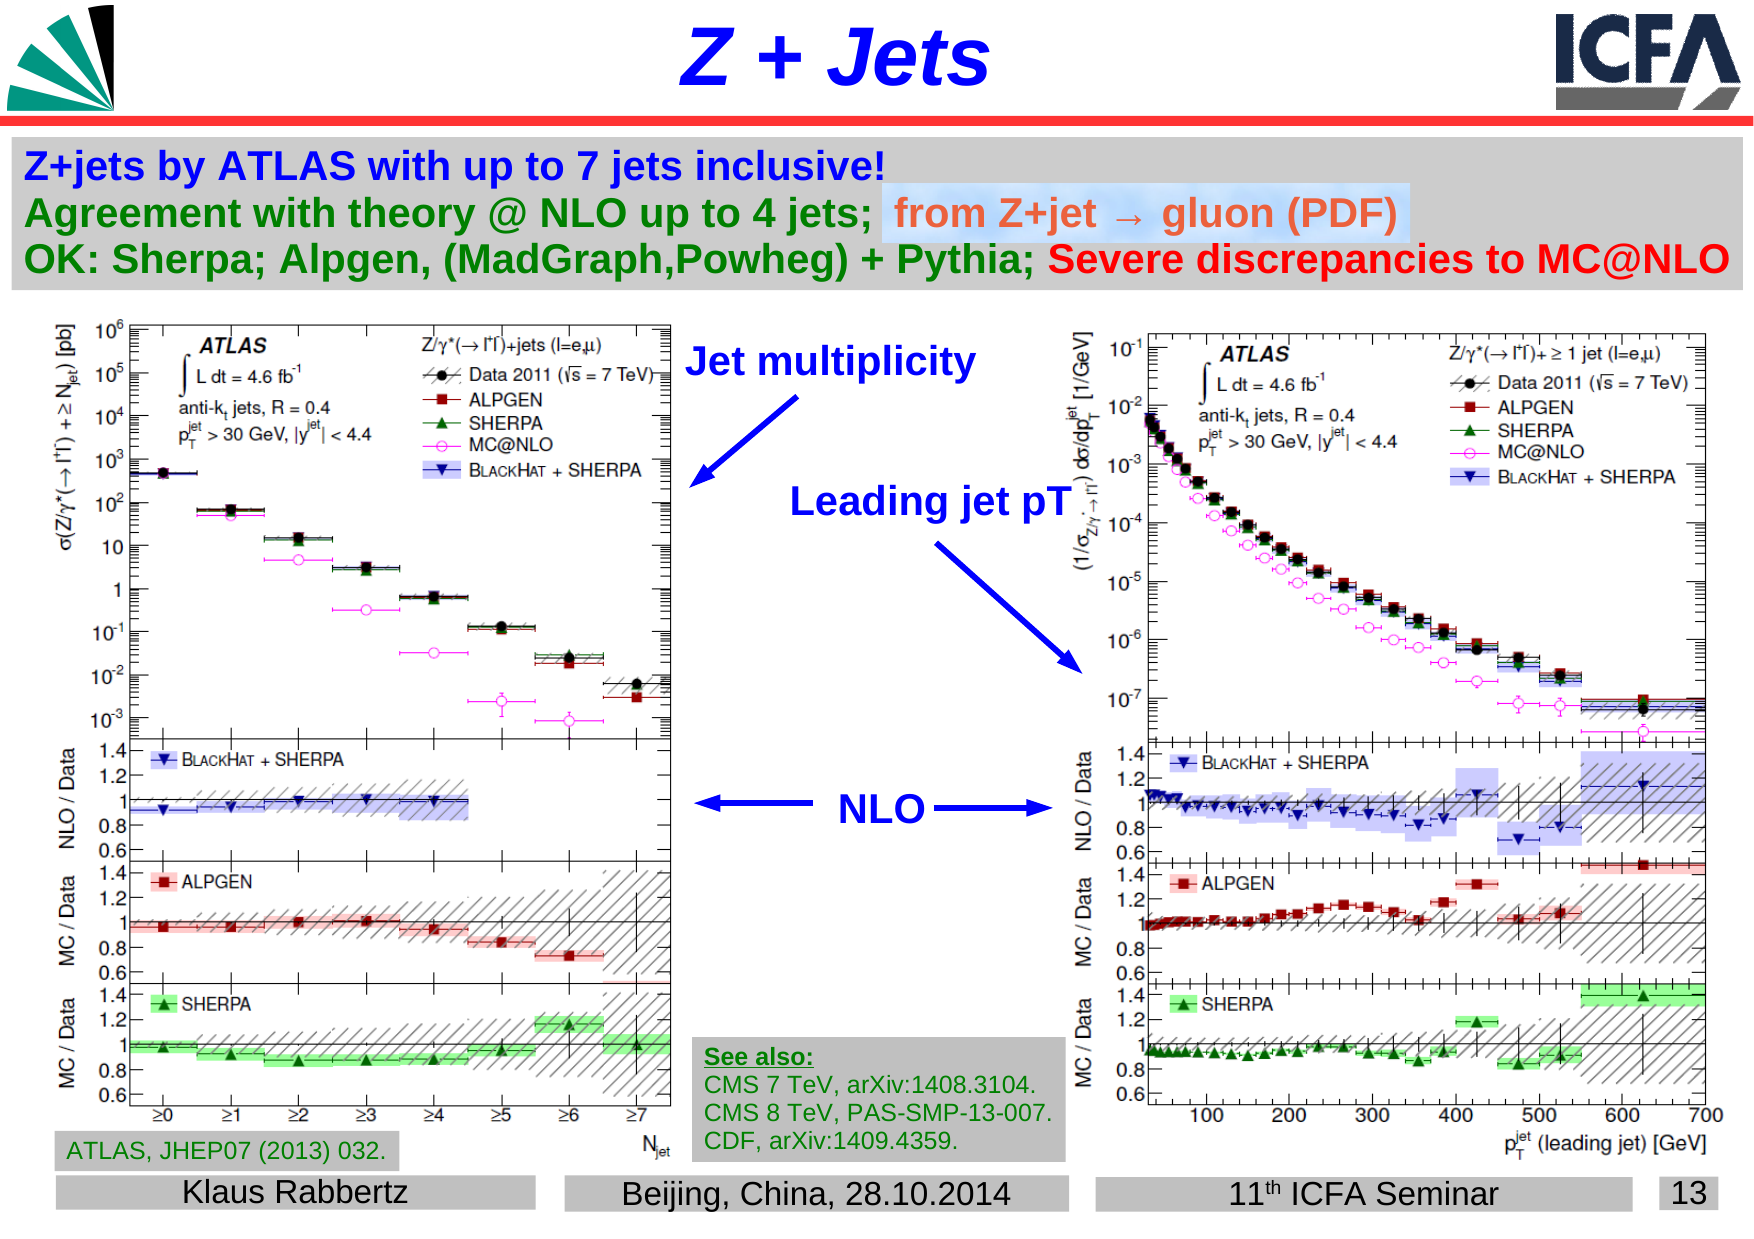

# Z + Jets
Z+jets by ATLAS with up to 7 jets inclusive!
Agreement with theory @ NLO up to 4 jets;
OK: Sherpa; Alpgen, (MadGraph,Powheg) + Pythia; Severe discrepancies to MC@NLO
from Z+jet → gluon (PDF)
Jet multiplicity
Leading jet pT
NLO
See also:
CMS 7 TeV, arXiv:1408.3104.
CMS 8 TeV, PAS-SMP-13-007.
CDF, arXiv:1409.4359.
ATLAS, JHEP07 (2013) 032.